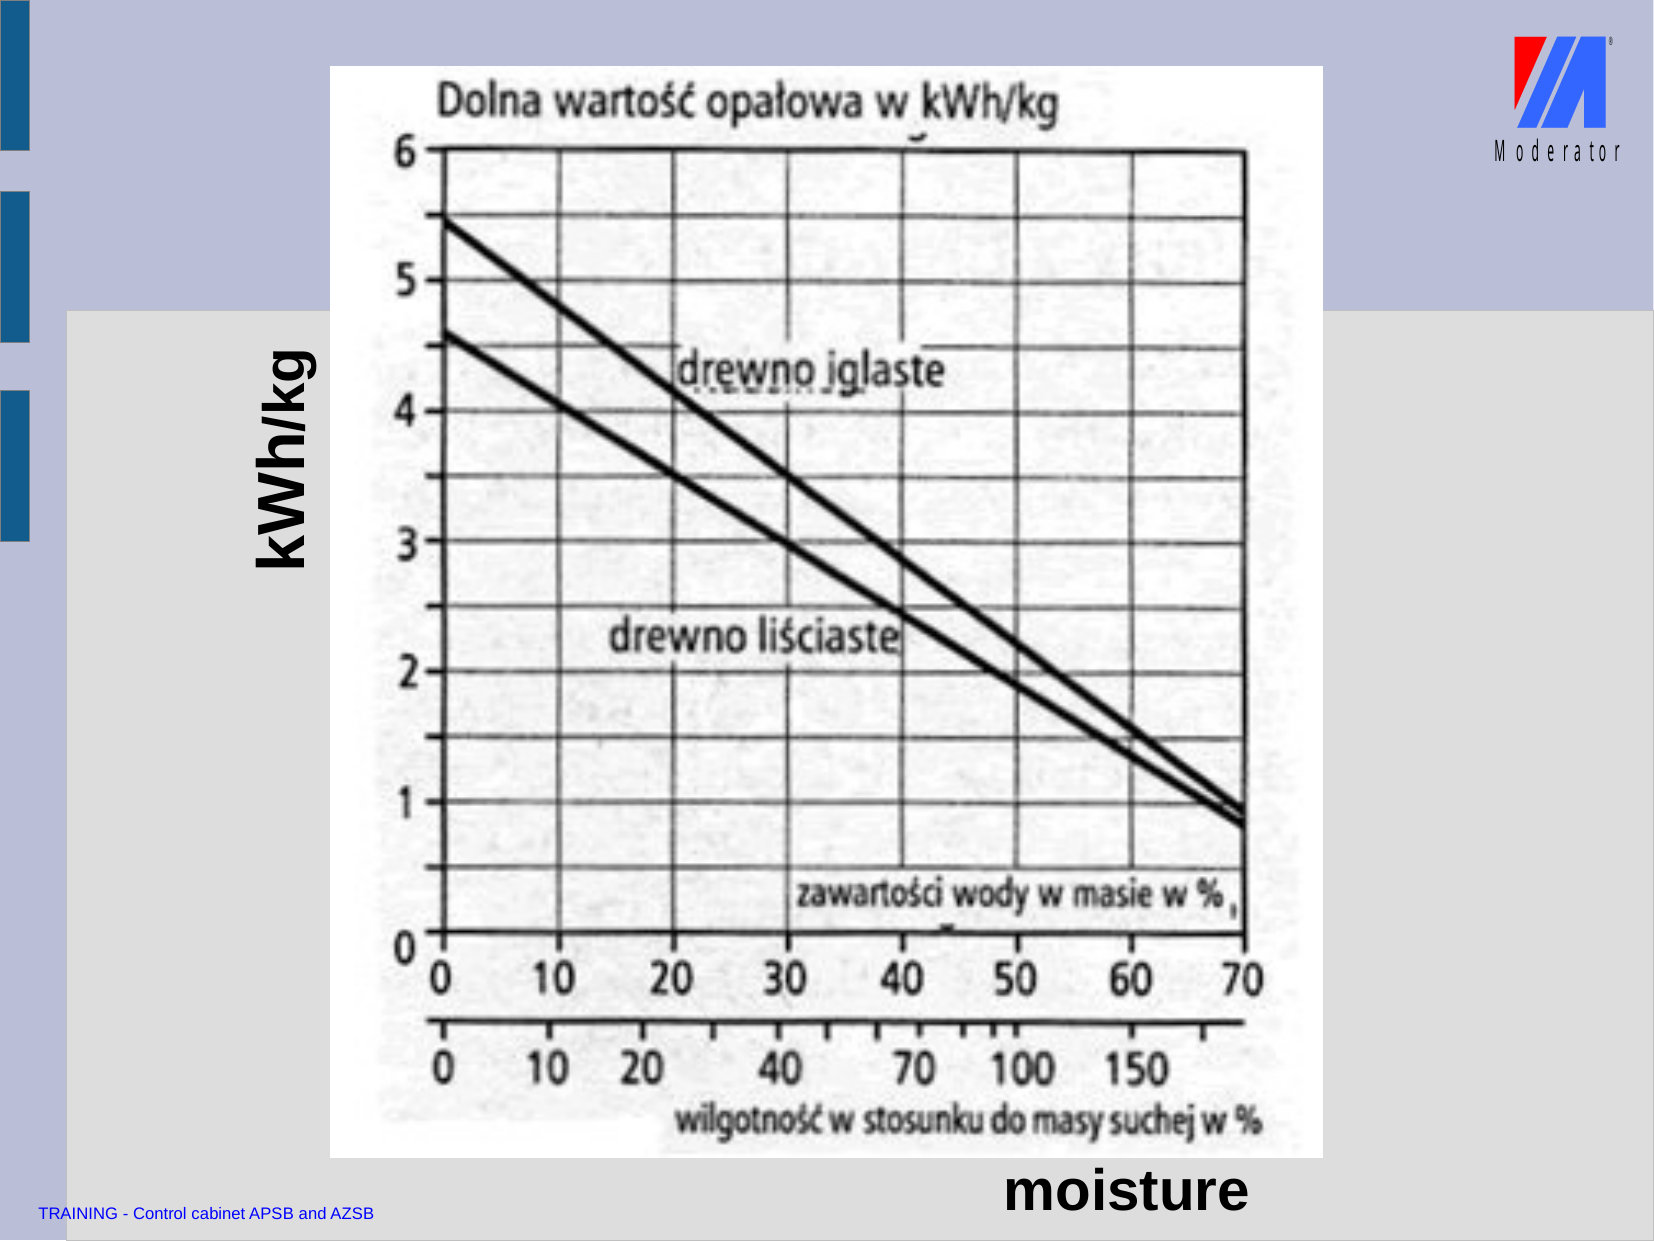

kWh/kg
# moisture
TRAINING - Control cabinet APSB and AZSB